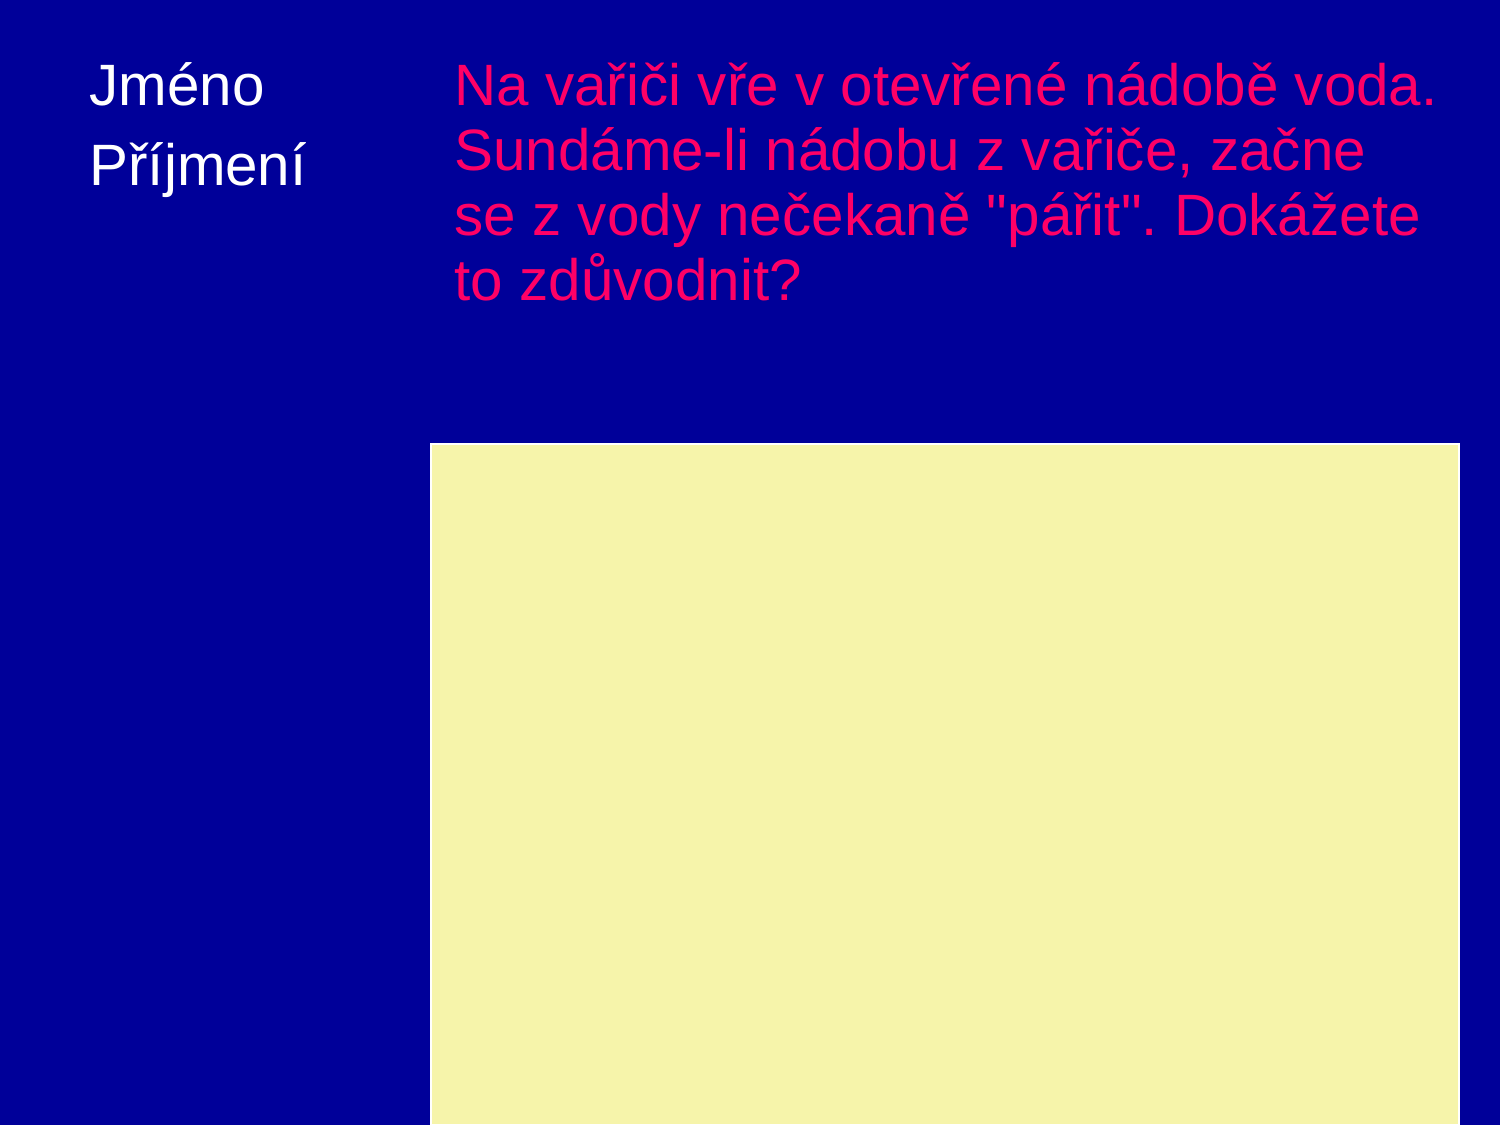

Jméno
Příjmení
Na vařiči vře v otevřené nádobě voda. Sundáme-li nádobu z vařiče, začne se z vody nečekaně "pářit". Dokážete to zdůvodnit?
Je-li nádoba na vařiči, vystupující vodní pára
nekondenzuje, protože je ohřívána horkým
vzduchem vystupujícím od vařiče vzhůru
podél vnějších stěn nádoby. Jakmile je však nádoba z vařiče sundána, pára v chladnějším
vzduchu kondenzuje.